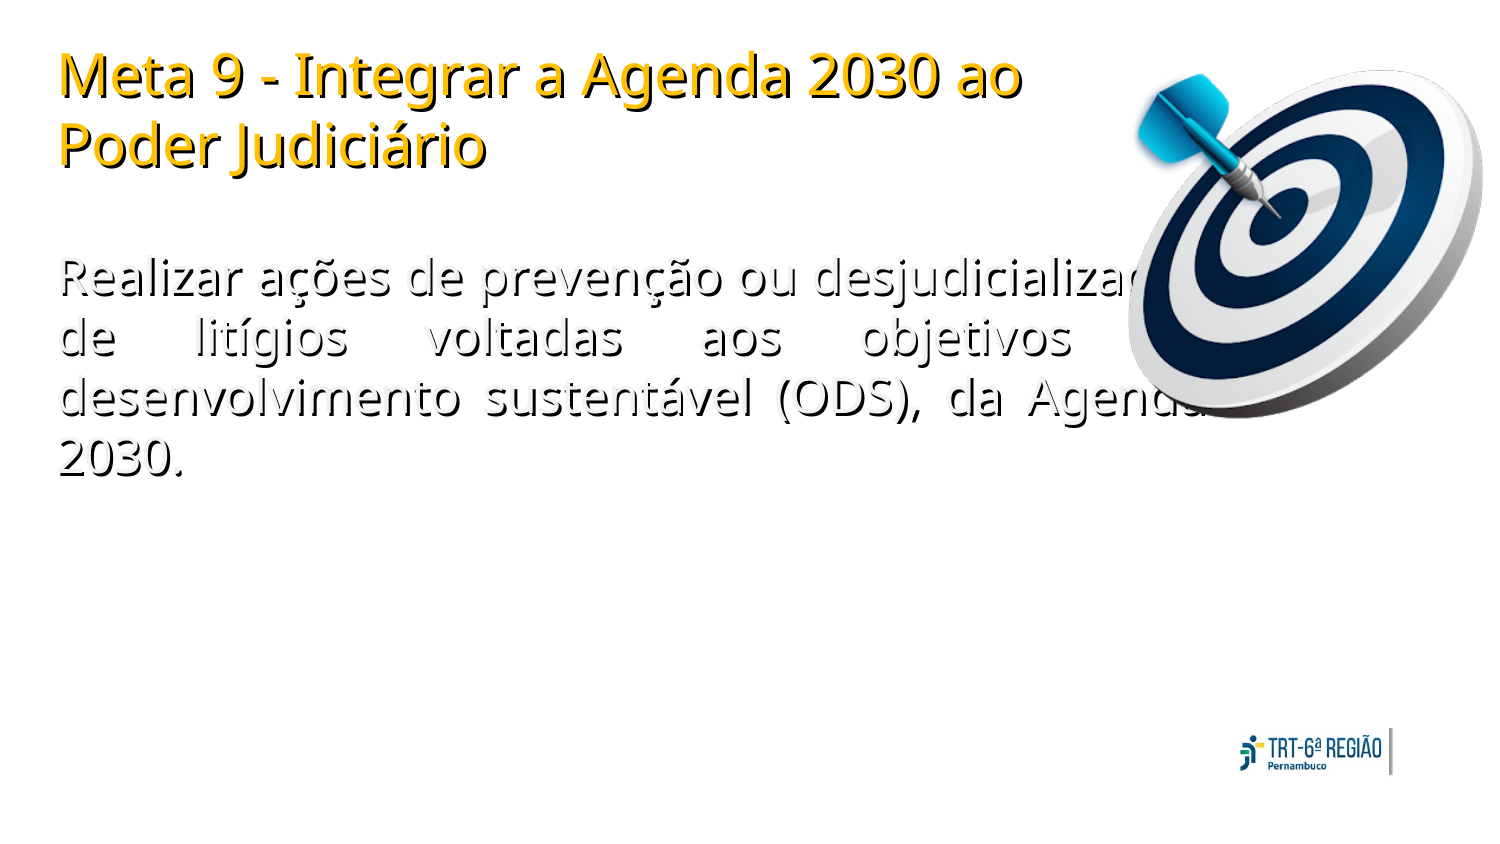

Meta 9 - Integrar a Agenda 2030 ao Poder Judiciário
# Realizar ações de prevenção ou desjudicialização de litígios voltadas aos objetivos de desenvolvimento sustentável (ODS), da Agenda 2030.